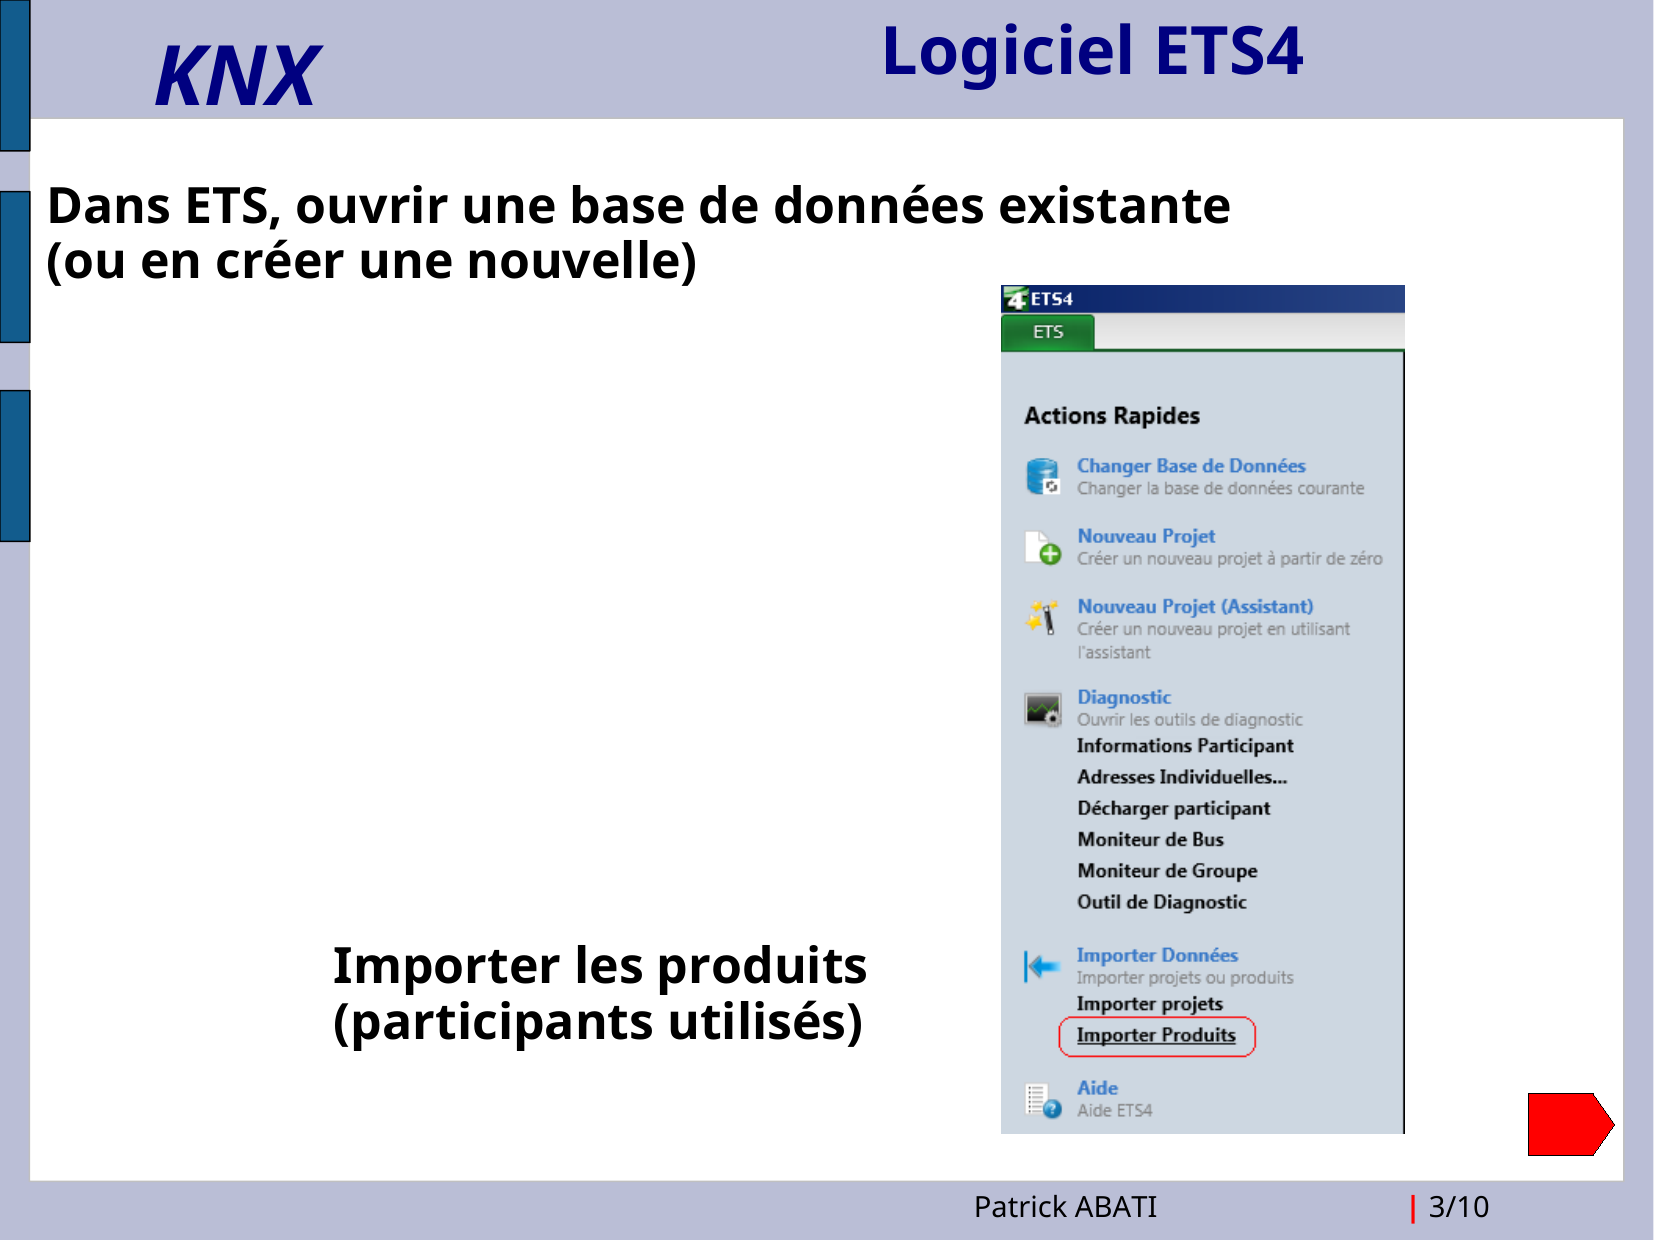

Dans ETS, ouvrir une base de données existante
(ou en créer une nouvelle)
Importer les produits
(participants utilisés)